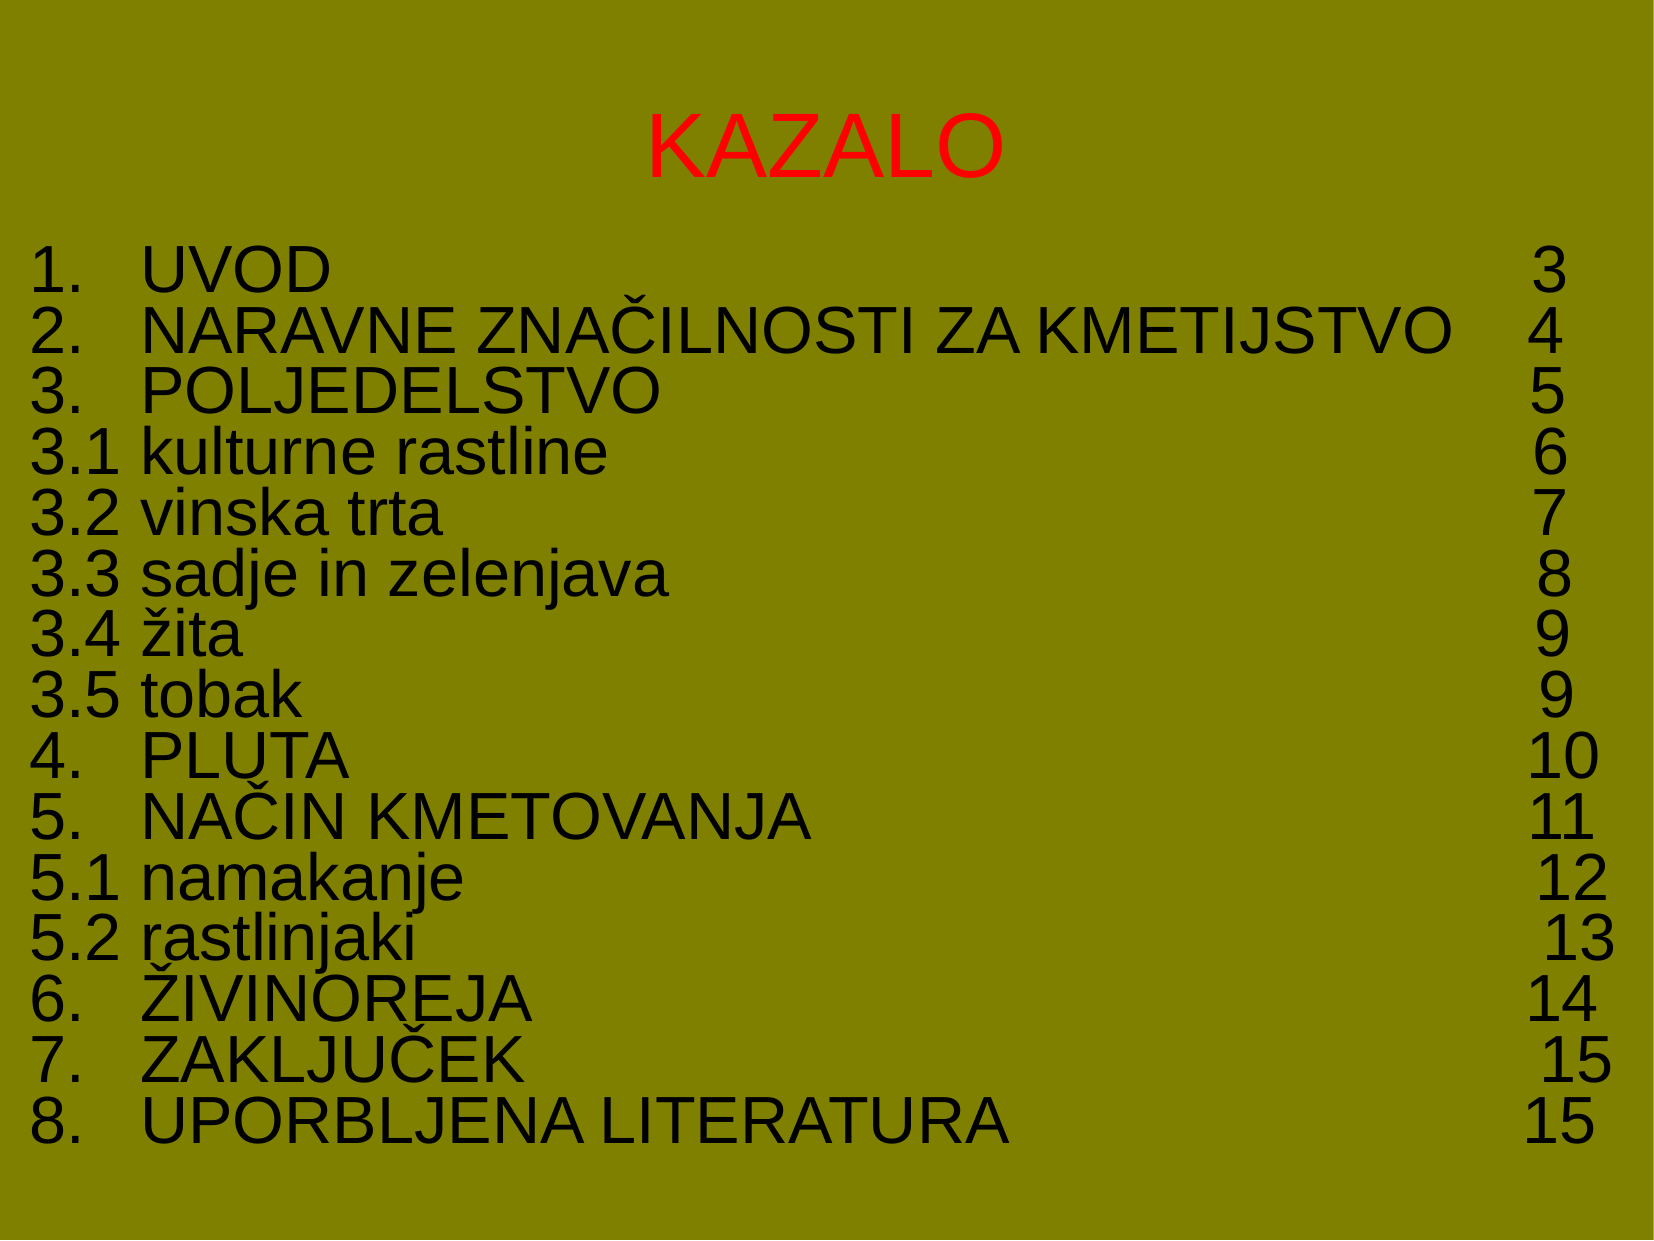

# KAZALO
1. UVOD 3
2. NARAVNE ZNAČILNOSTI ZA KMETIJSTVO 4
3. POLJEDELSTVO 5
3.1 kulturne rastline 6
3.2 vinska trta 7
3.3 sadje in zelenjava 8
3.4 žita 9
3.5 tobak 9
4. PLUTA 10
5. NAČIN KMETOVANJA 11
5.1 namakanje 12
5.2 rastlinjaki 13
6. ŽIVINOREJA 14 7. ZAKLJUČEK 15
8. UPORBLJENA LITERATURA 15